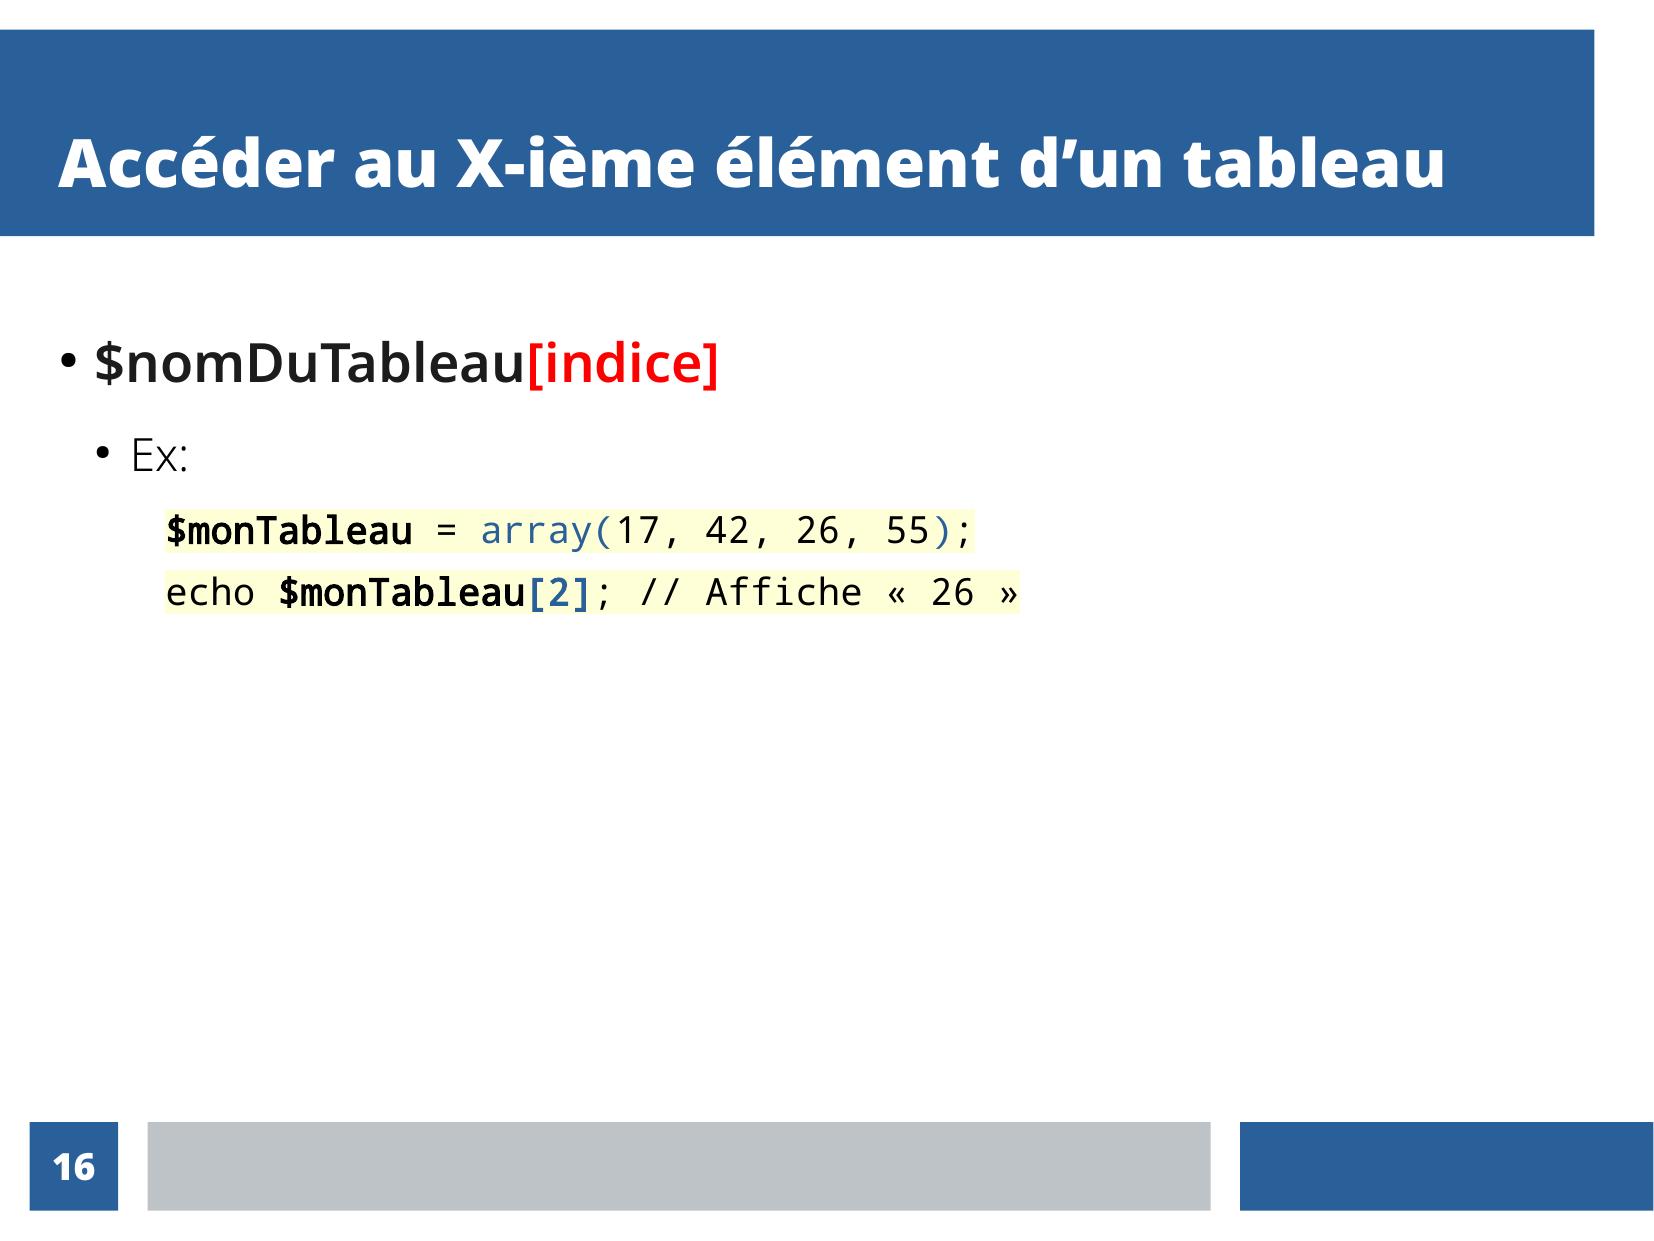

# Accéder au X-ième élément d’un tableau
$nomDuTableau[indice]
Ex:
$monTableau = array(17, 42, 26, 55);
echo $monTableau[2]; // Affiche « 26 »
16